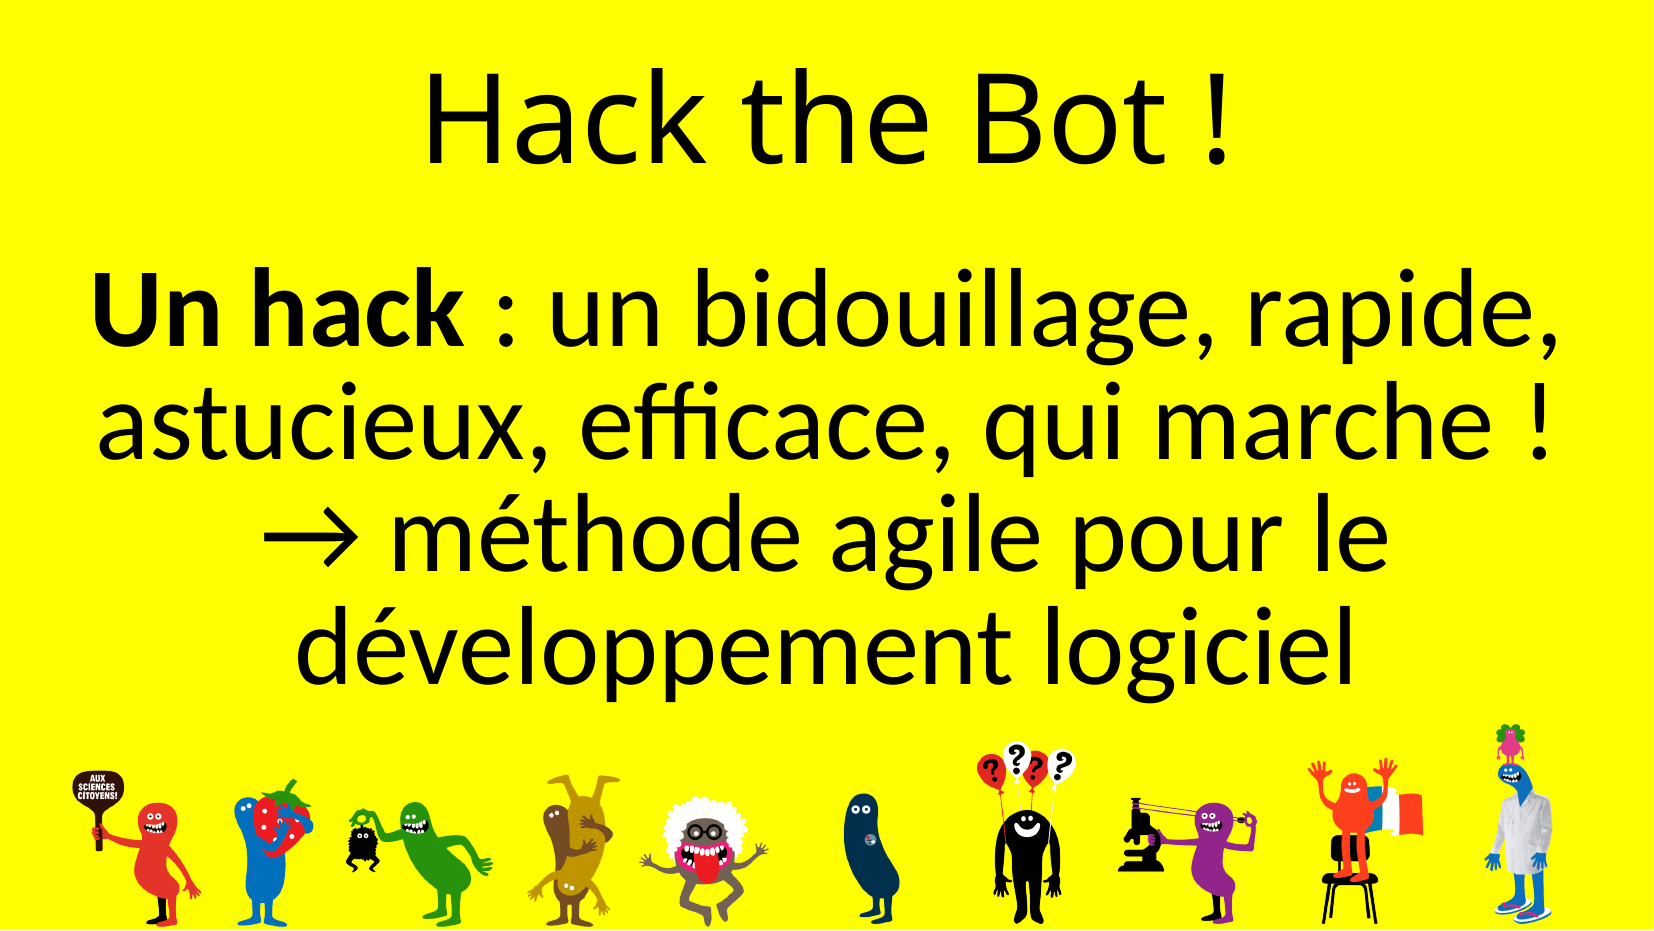

Hack the Bot !
# Un hack : un bidouillage, rapide, astucieux, efficace, qui marche !
→ méthode agile pour le développement logiciel